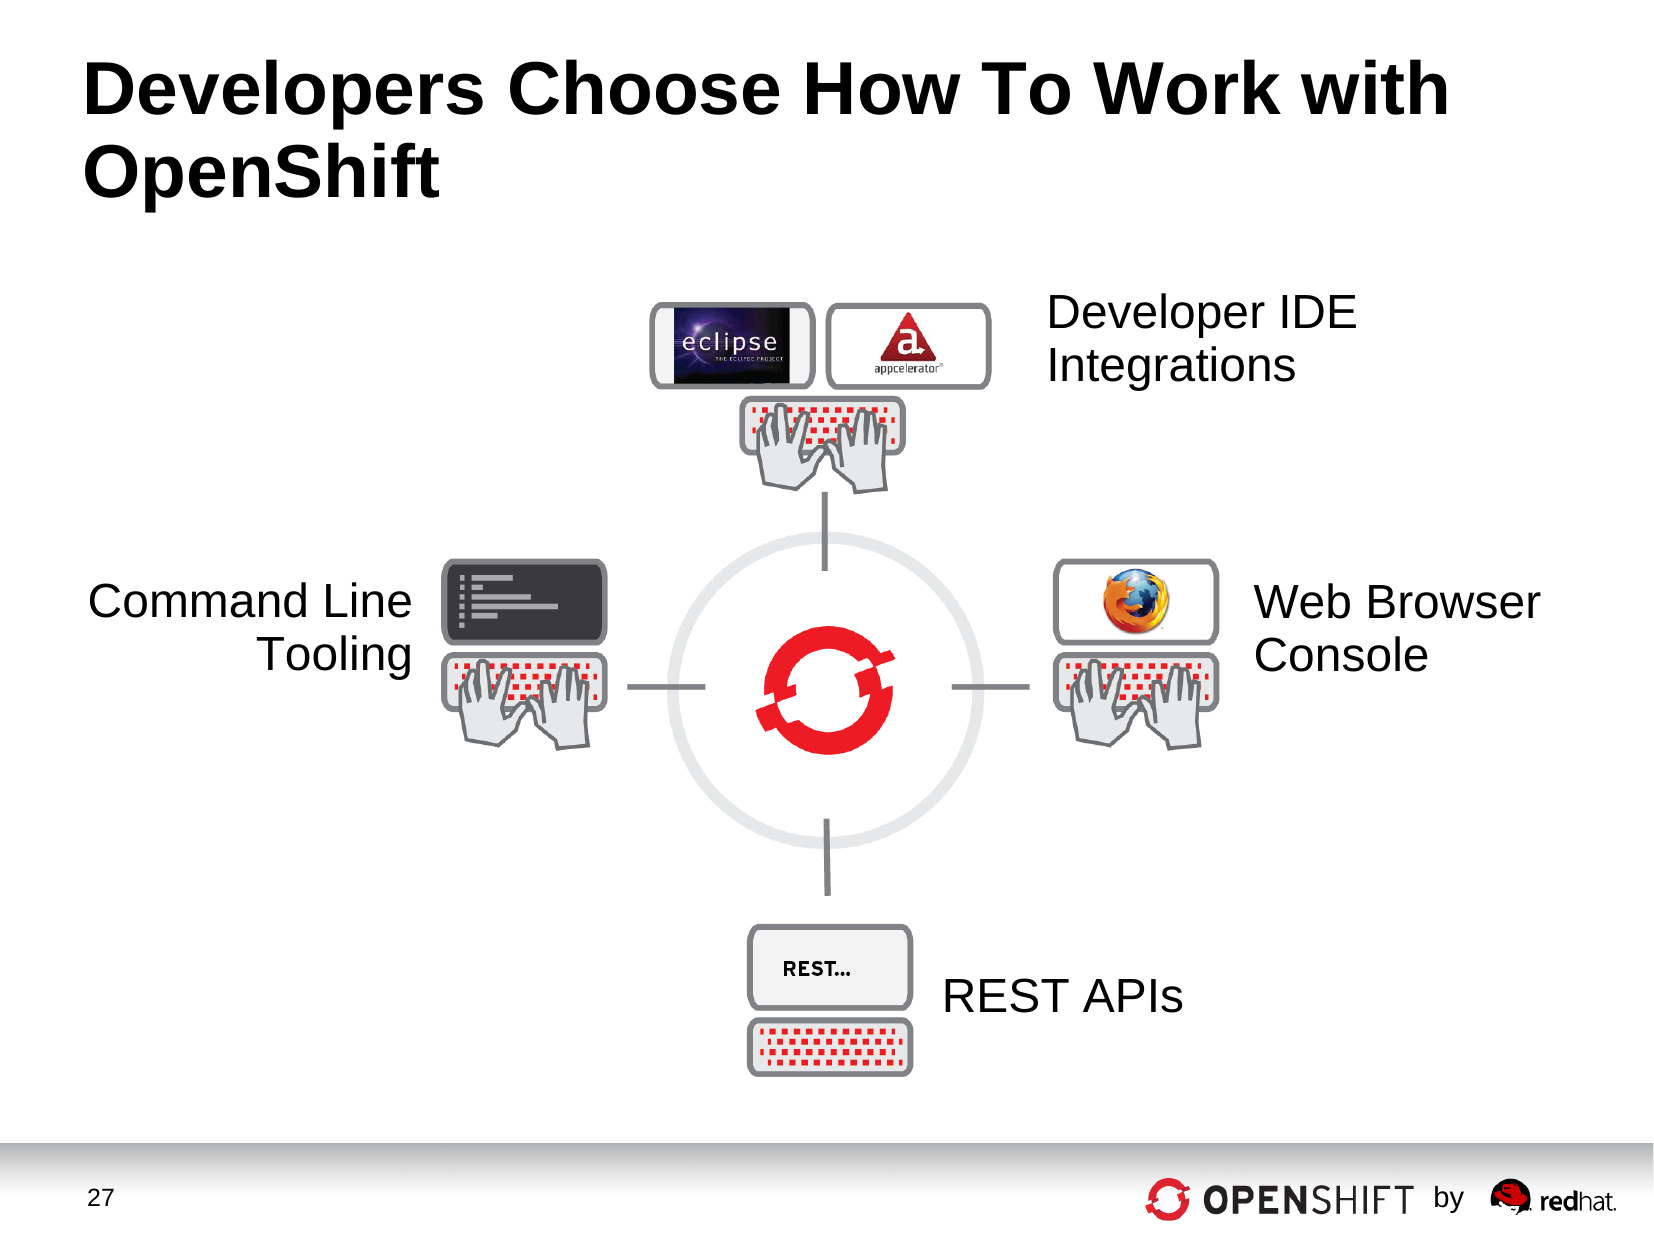

# Developers Choose How To Work with OpenShift
Developer IDE
Integrations
Command Line
Tooling
Web Browser
Console
REST APIs